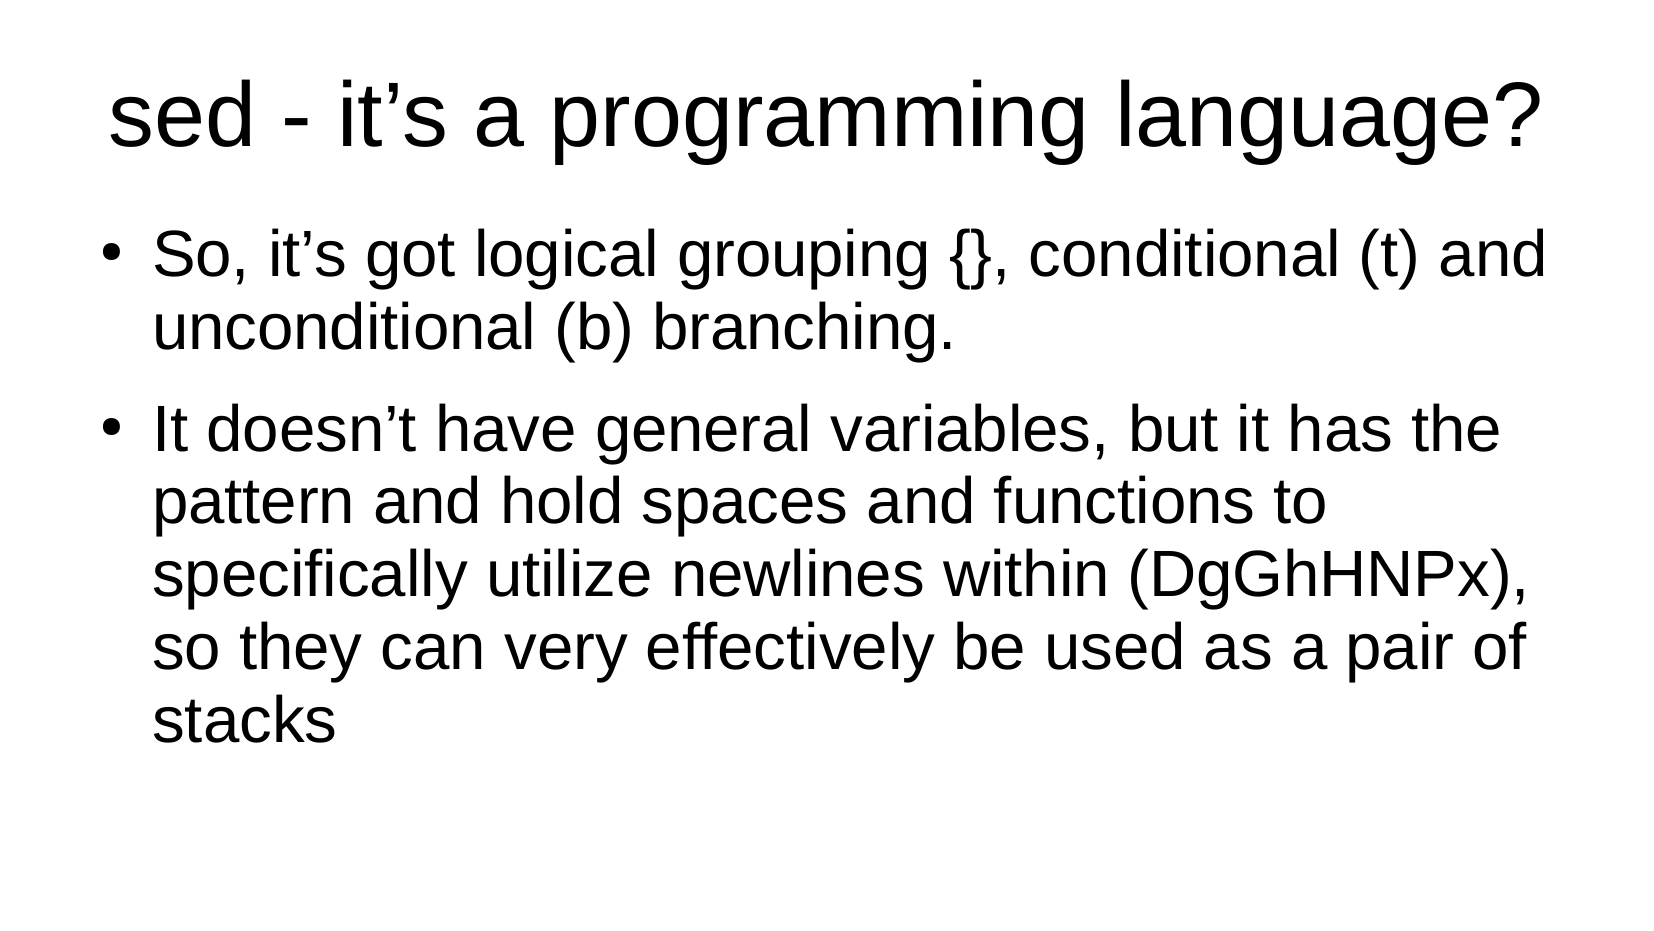

# sed - it’s a programming language?
So, it’s got logical grouping {}, conditional (t) and unconditional (b) branching.
It doesn’t have general variables, but it has the pattern and hold spaces and functions to specifically utilize newlines within (DgGhHNPx), so they can very effectively be used as a pair of stacks